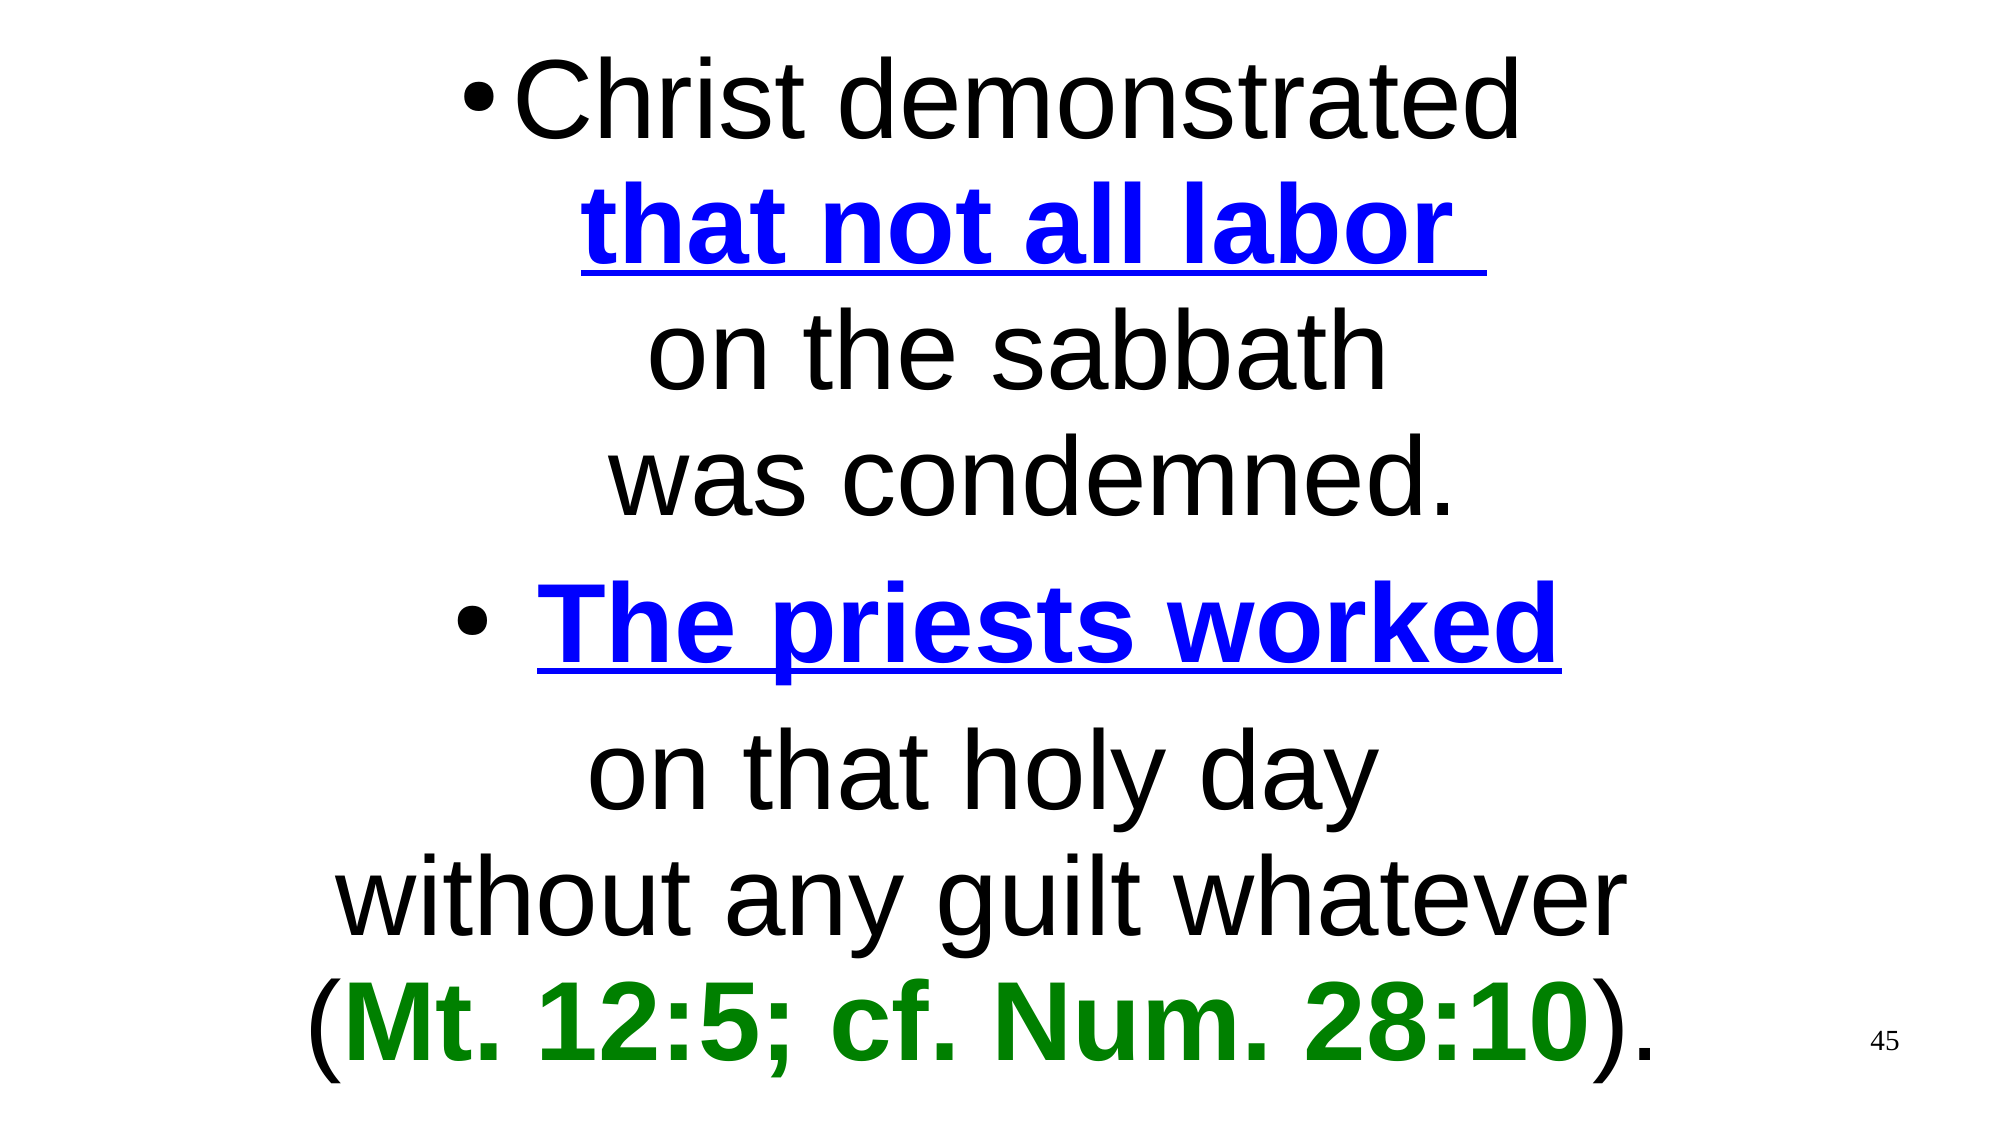

# Christ demonstrated that not all labor on the sabbath was condemned.
 The priests worked
on that holy day
without any guilt whatever
(Mt. 12:5; cf. Num. 28:10).
45